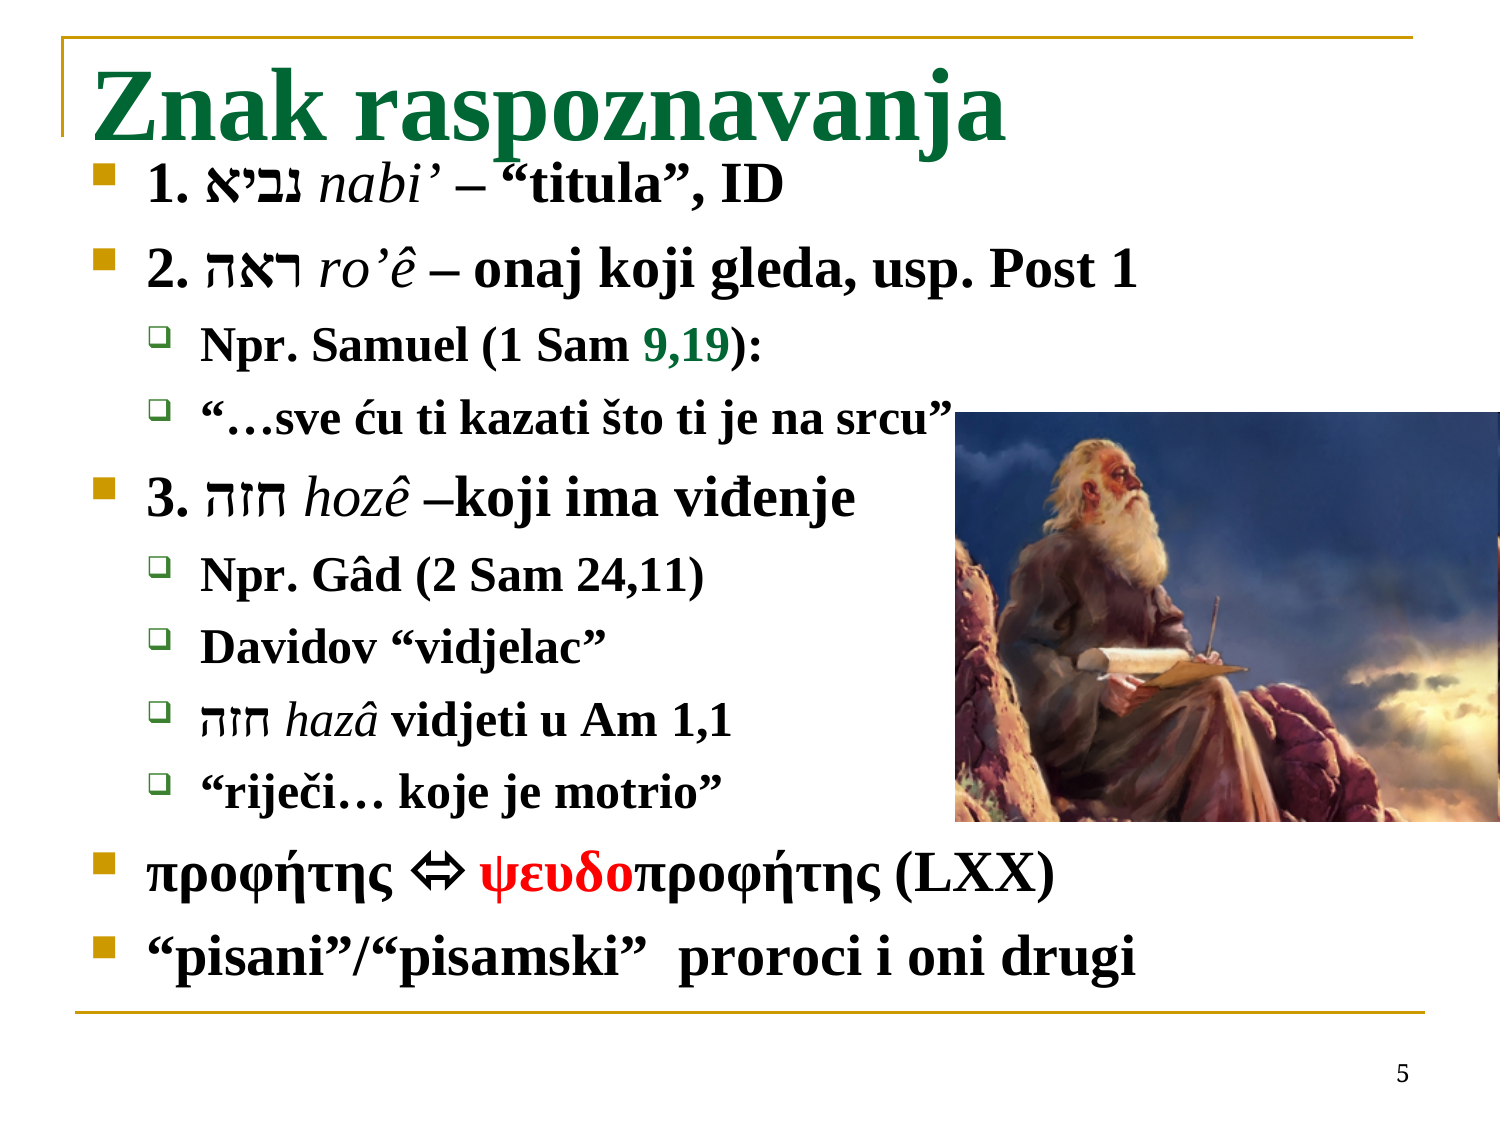

# Znak raspoznavanja
1. נביא nabi’ – “titula”, ID
2. ראה ro’ê – onaj koji gleda, usp. Post 1
Npr. Samuel (1 Sam 9,19):
“…sve ću ti kazati što ti je na srcu”
3. חזה hozê –koji ima viđenje
Npr. Gâd (2 Sam 24,11)
Davidov “vidjelac”
חזה hazâ vidjeti u Am 1,1
“riječi… koje je motrio”
προφήτης  ψευδοπροφήτης (LXX)
“pisani”/“pisamski” proroci i oni drugi